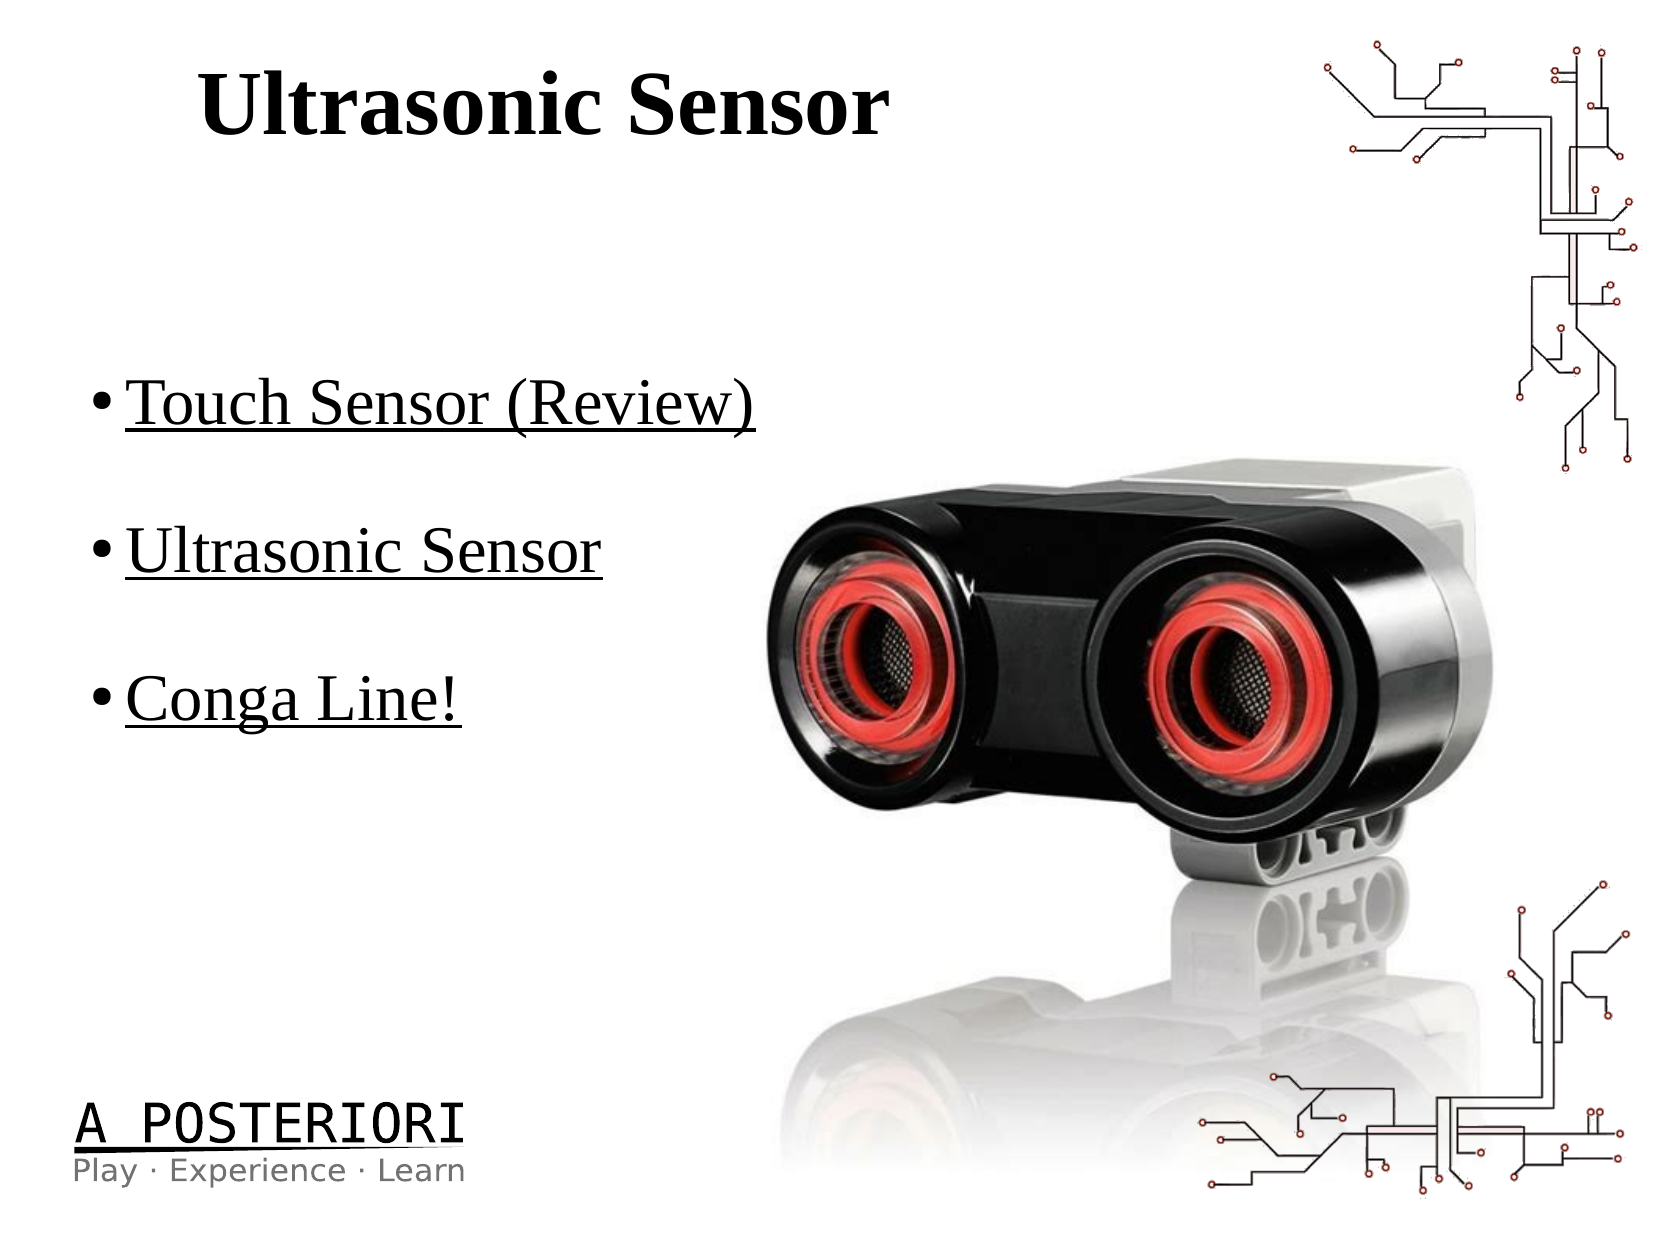

# Ultrasonic Sensor
Touch Sensor (Review)
Ultrasonic Sensor
Conga Line!